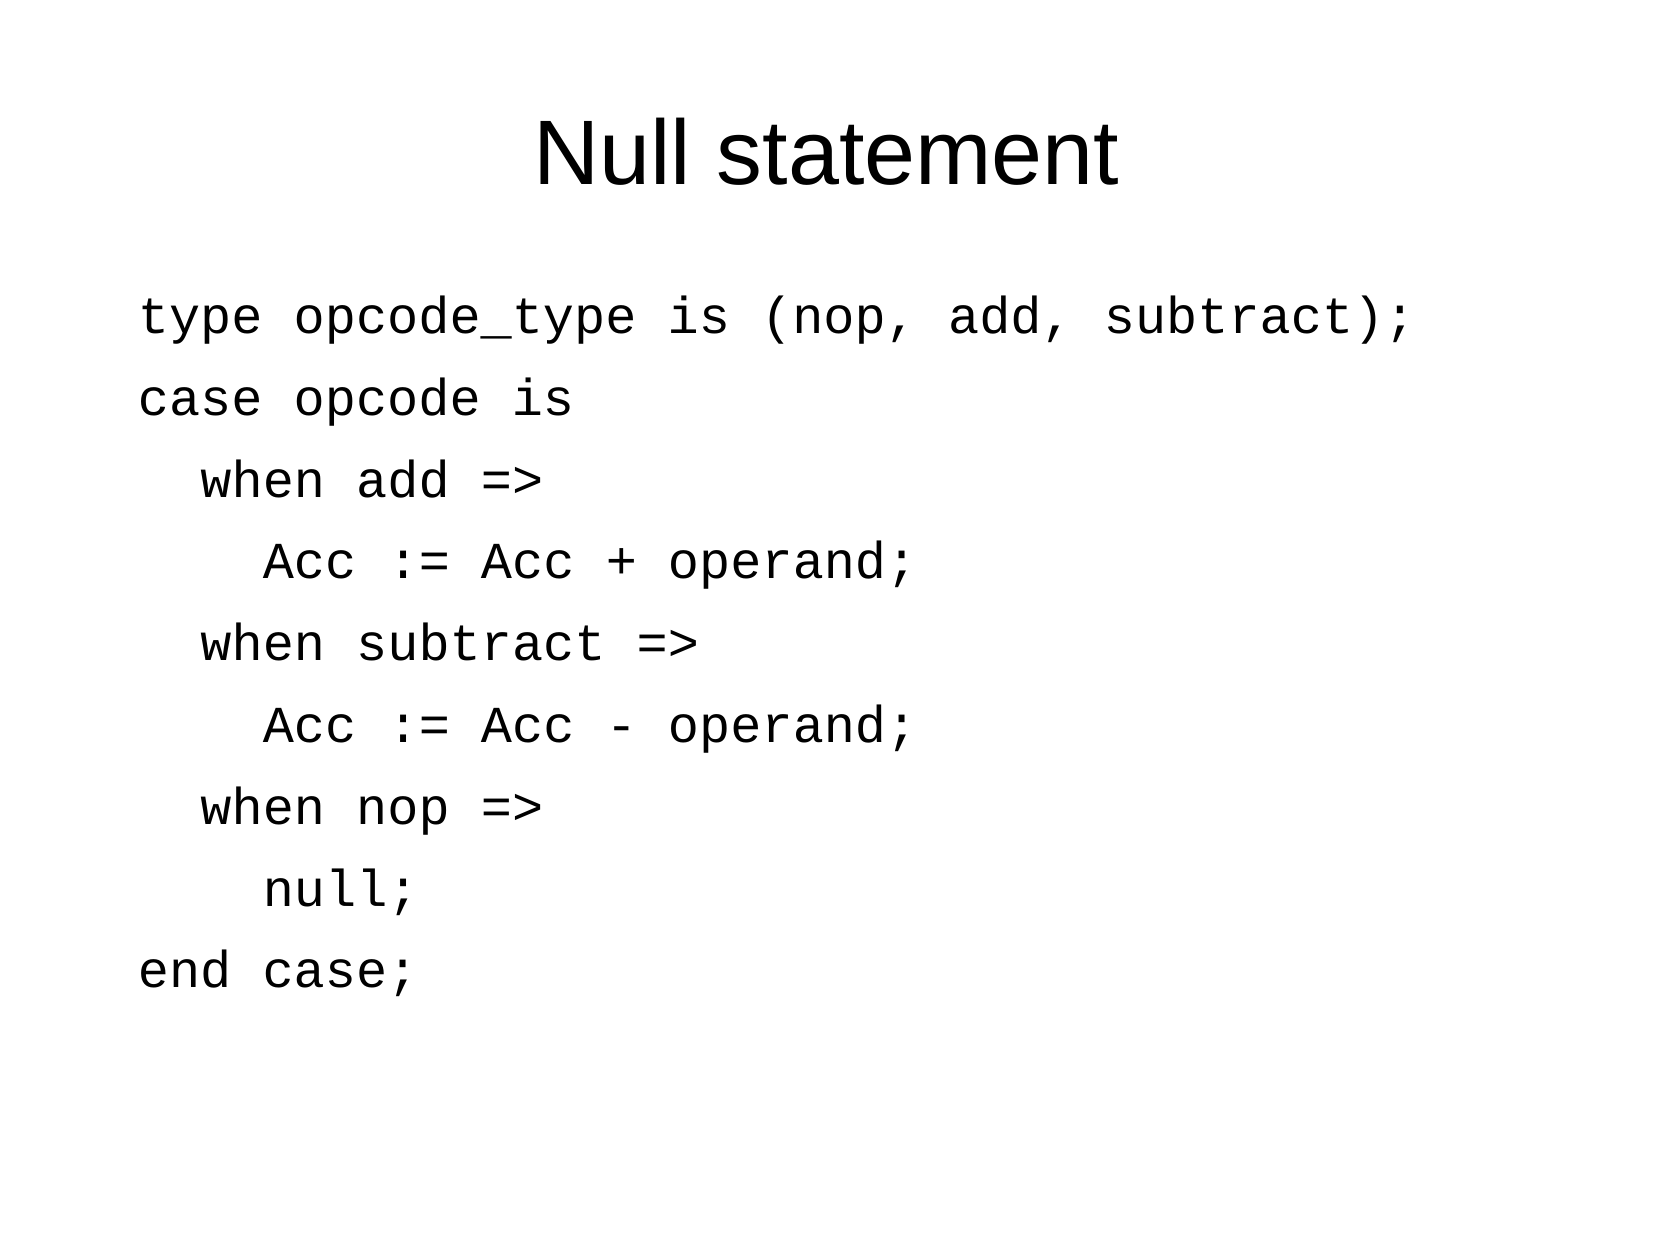

# Null statement
type opcode_type is (nop, add, subtract);
case opcode is
 when add =>
 Acc := Acc + operand;
 when subtract =>
 Acc := Acc - operand;
 when nop =>
 null;
end case;